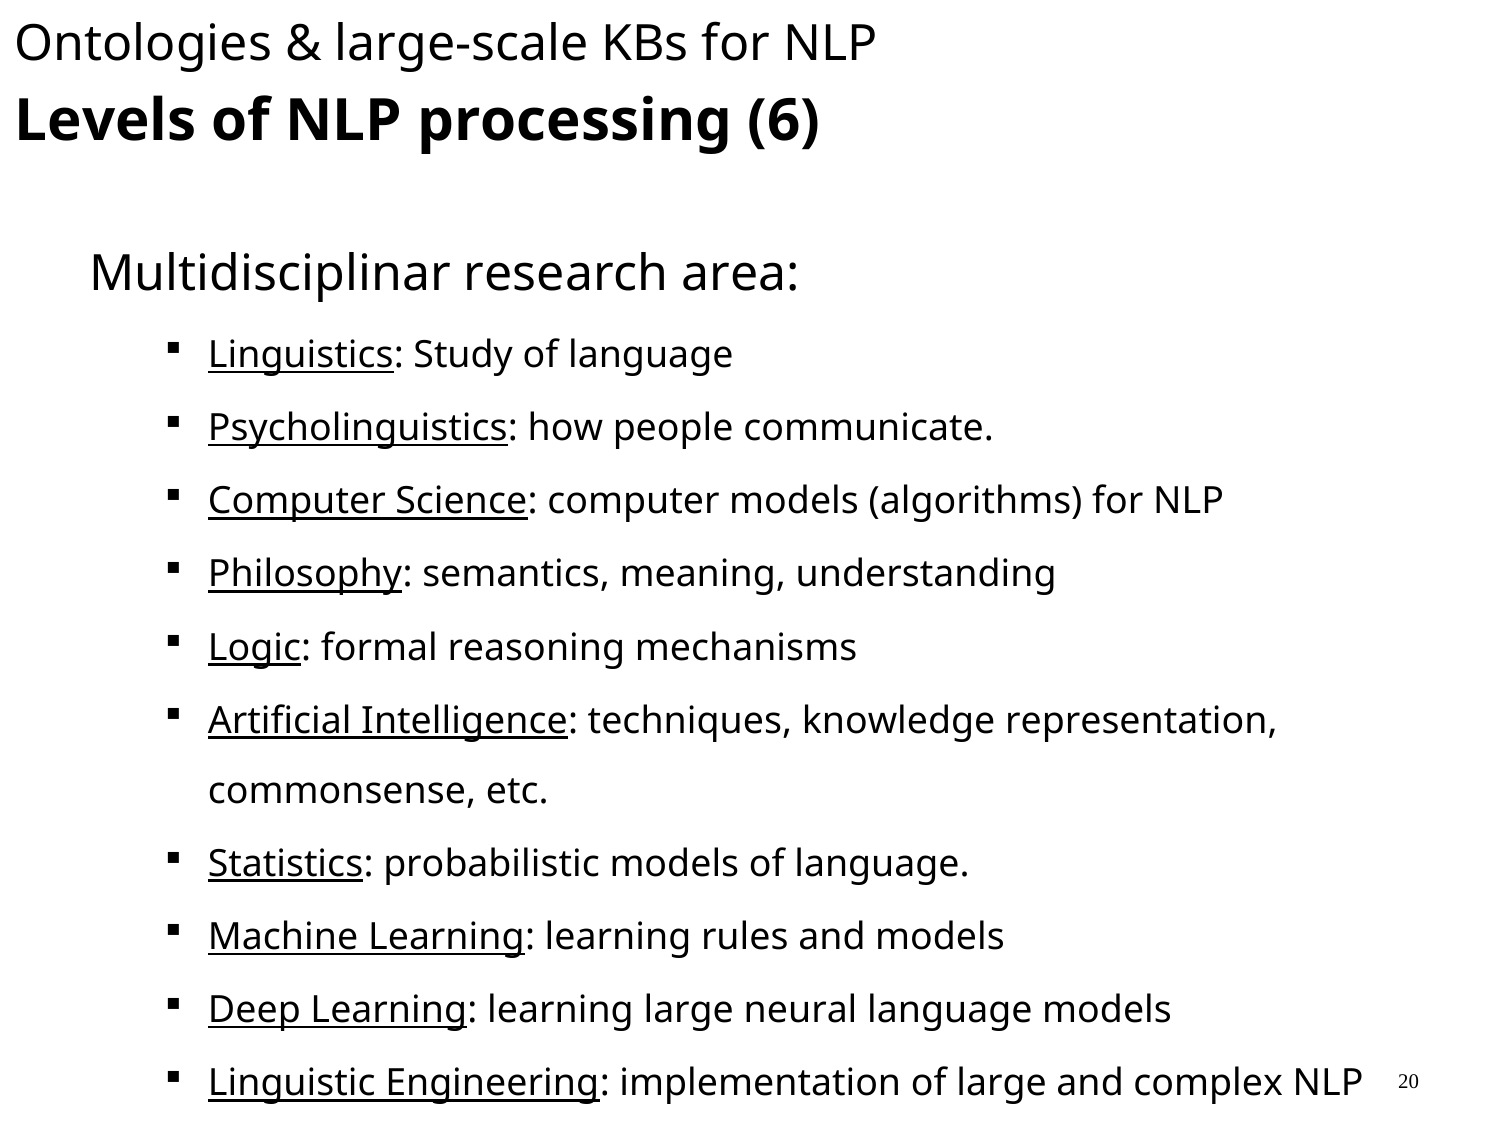

Ontologies & large-scale KBs for NLP
Levels of NLP processing (6)
# Multidisciplinar research area:
Linguistics: Study of language
Psycholinguistics: how people communicate.
Computer Science: computer models (algorithms) for NLP
Philosophy: semantics, meaning, understanding
Logic: formal reasoning mechanisms
Artificial Intelligence: techniques, knowledge representation, commonsense, etc.
Statistics: probabilistic models of language.
Machine Learning: learning rules and models
Deep Learning: learning large neural language models
Linguistic Engineering: implementation of large and complex NLP systems
20